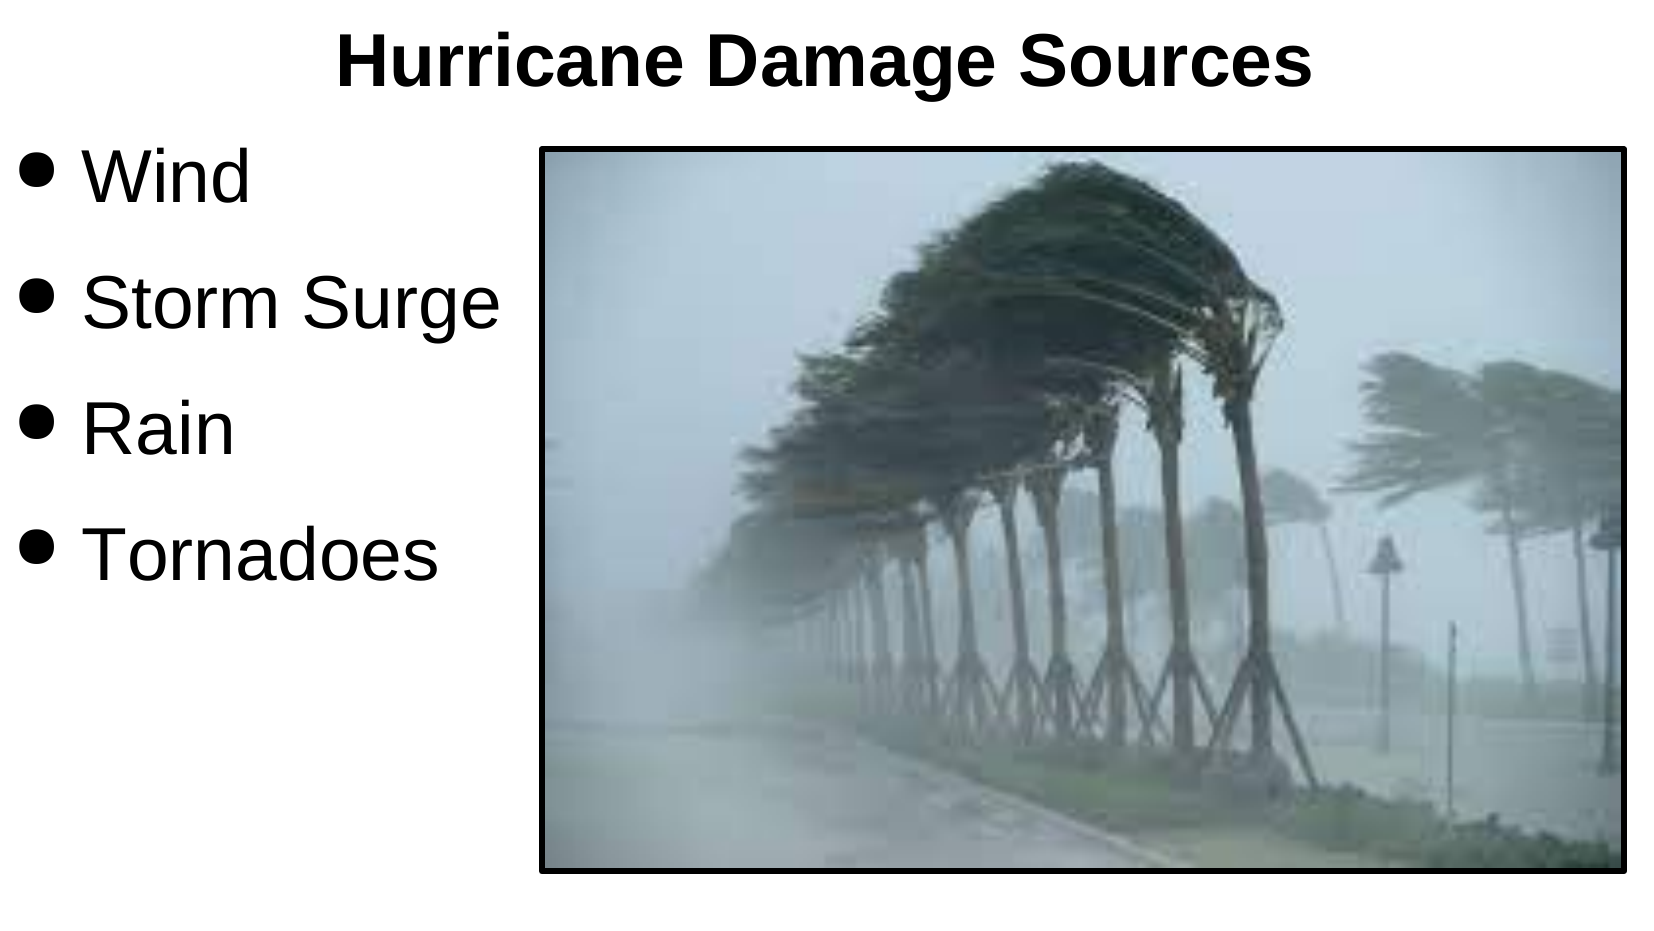

# Hurricane Damage Sources
 Wind
 Storm Surge
 Rain
 Tornadoes